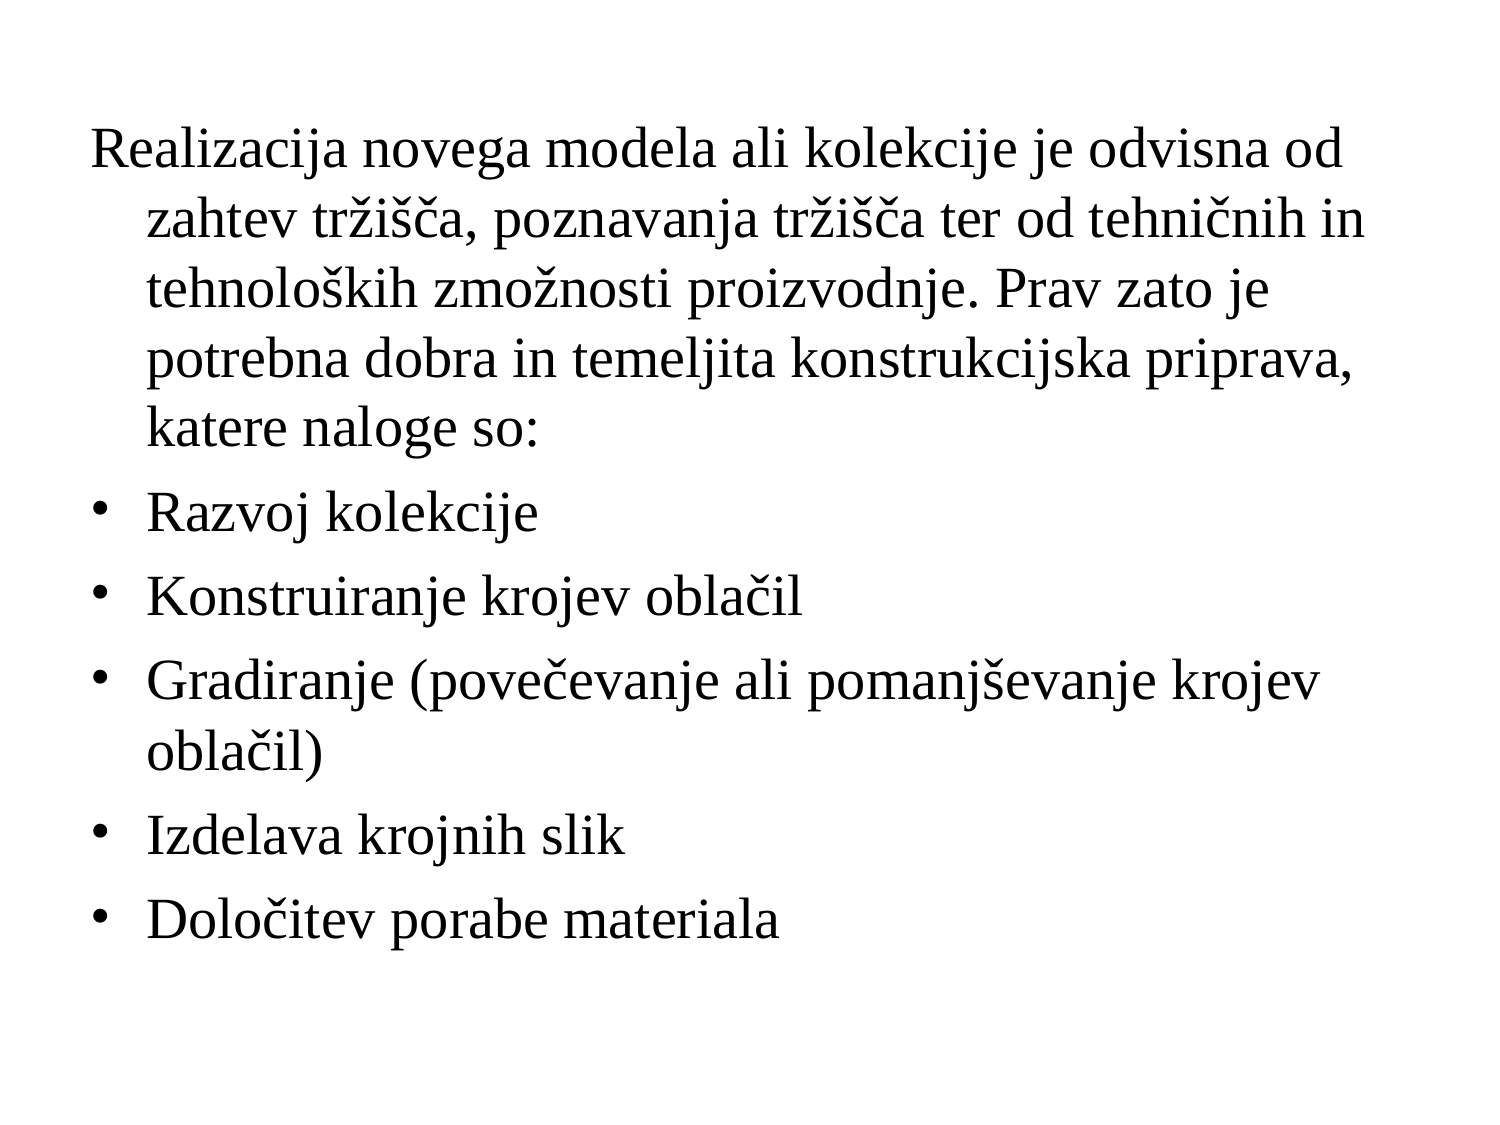

# Realizacija novega modela ali kolekcije je odvisna od zahtev tržišča, poznavanja tržišča ter od tehničnih in tehnoloških zmožnosti proizvodnje. Prav zato je potrebna dobra in temeljita konstrukcijska priprava, katere naloge so:
Razvoj kolekcije
Konstruiranje krojev oblačil
Gradiranje (povečevanje ali pomanjševanje krojev oblačil)
Izdelava krojnih slik
Določitev porabe materiala